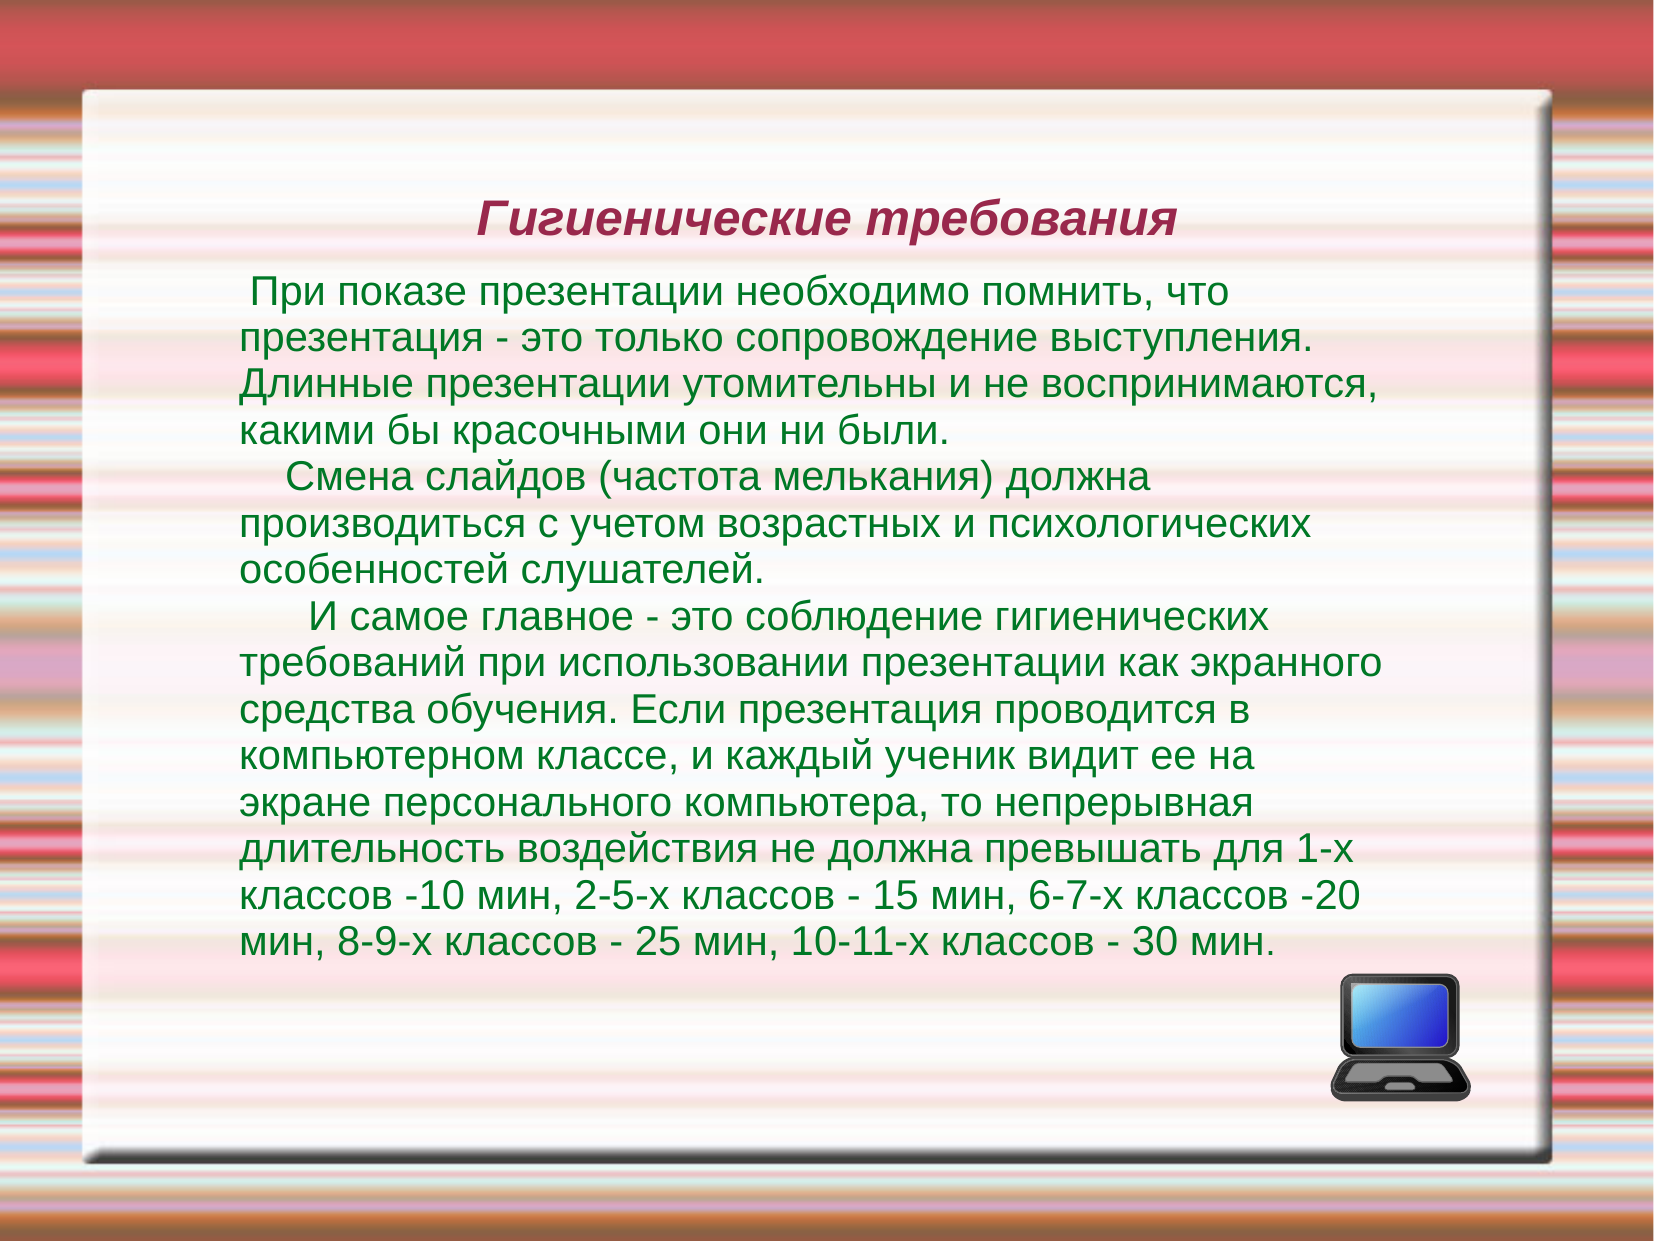

# Гигиенические требования
 При показе презентации необходимо помнить, что презентация - это только сопровождение выступления. Длинные презентации утомительны и не воспринимаются, какими бы красочными они ни были.
 Смена слайдов (частота мелькания) должна производиться с учетом возрастных и психологических особенностей слушателей.
 И самое главное - это соблюдение гигиенических требований при использовании презентации как экранного средства обучения. Если презентация проводится в компьютерном классе, и каждый ученик видит ее на экране персонального компьютера, то непрерывная длительность воздействия не должна превышать для 1-х классов -10 мин, 2-5-х классов - 15 мин, 6-7-х классов -20 мин, 8-9-х классов - 25 мин, 10-11-х классов - 30 мин.